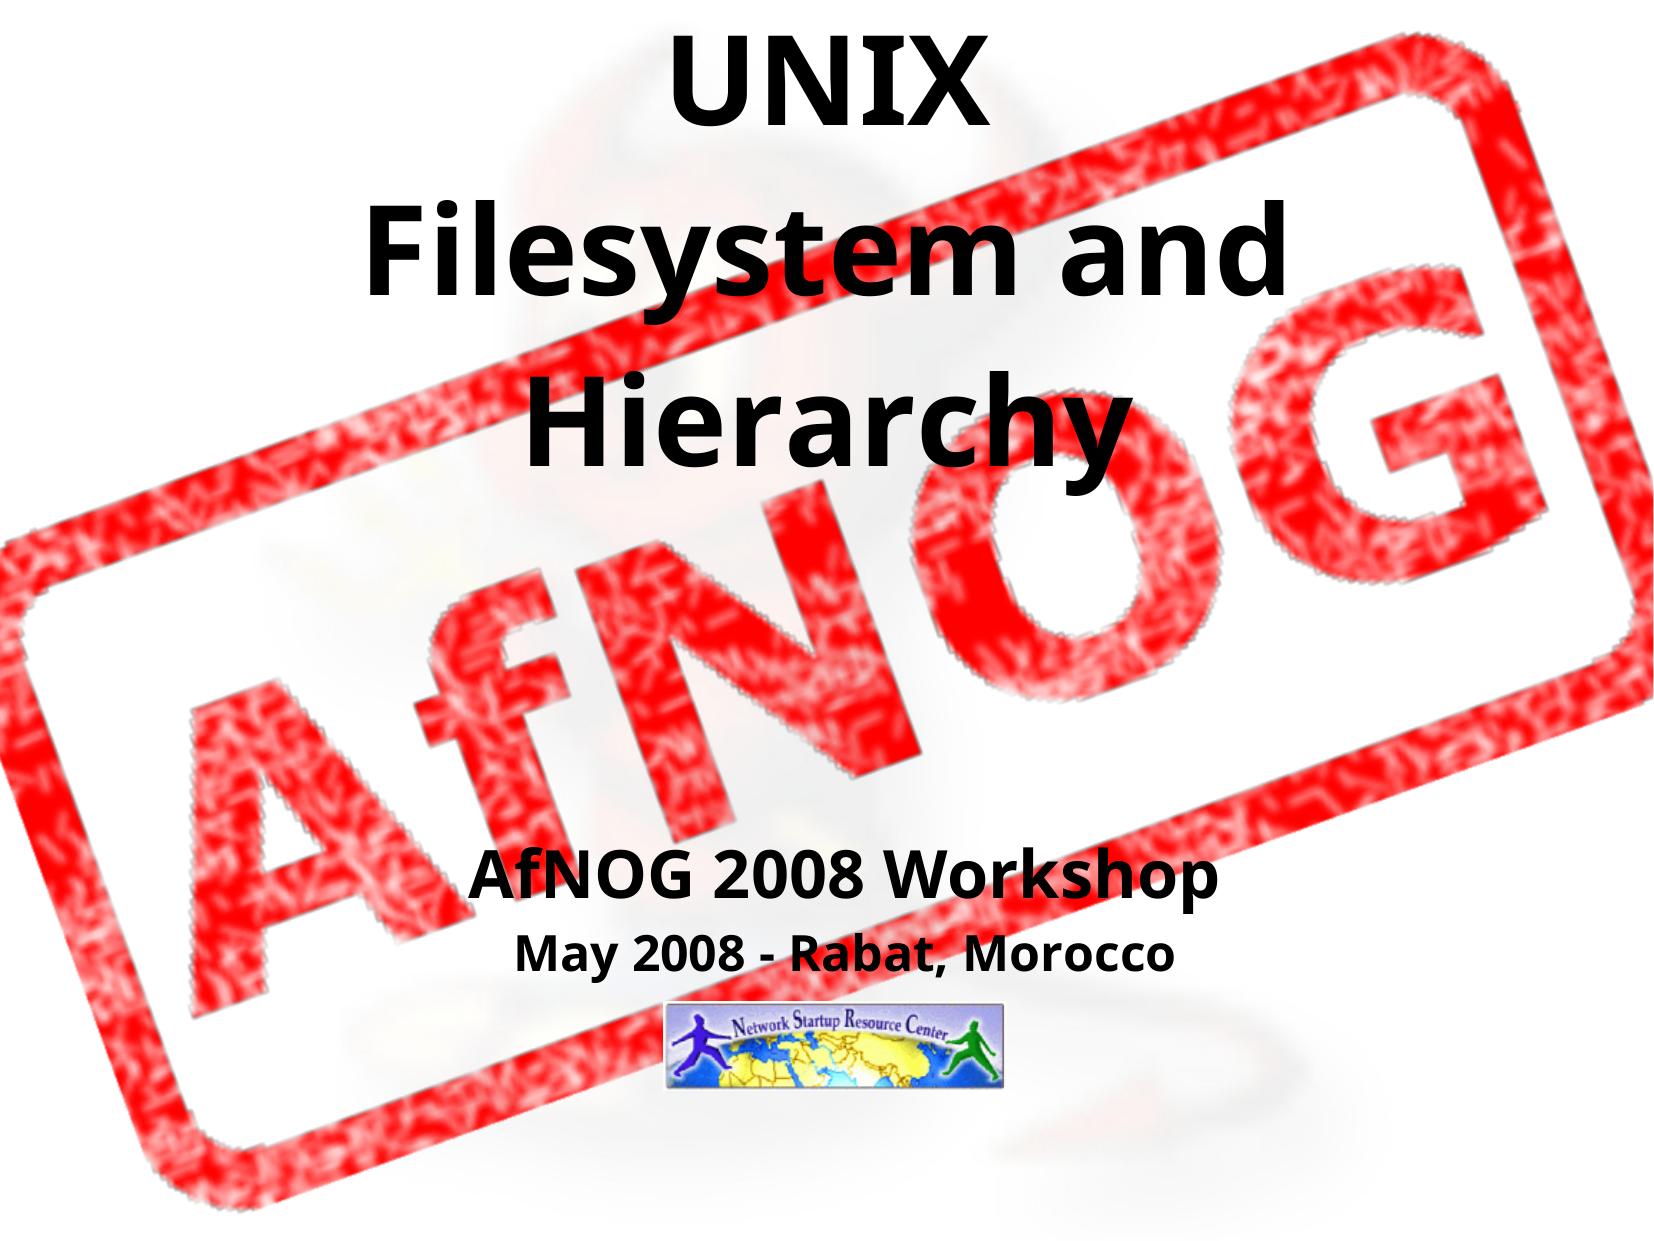

# UNIX Filesystem and Hierarchy
AfNOG 2008 Workshop
May 2008 - Rabat, Morocco